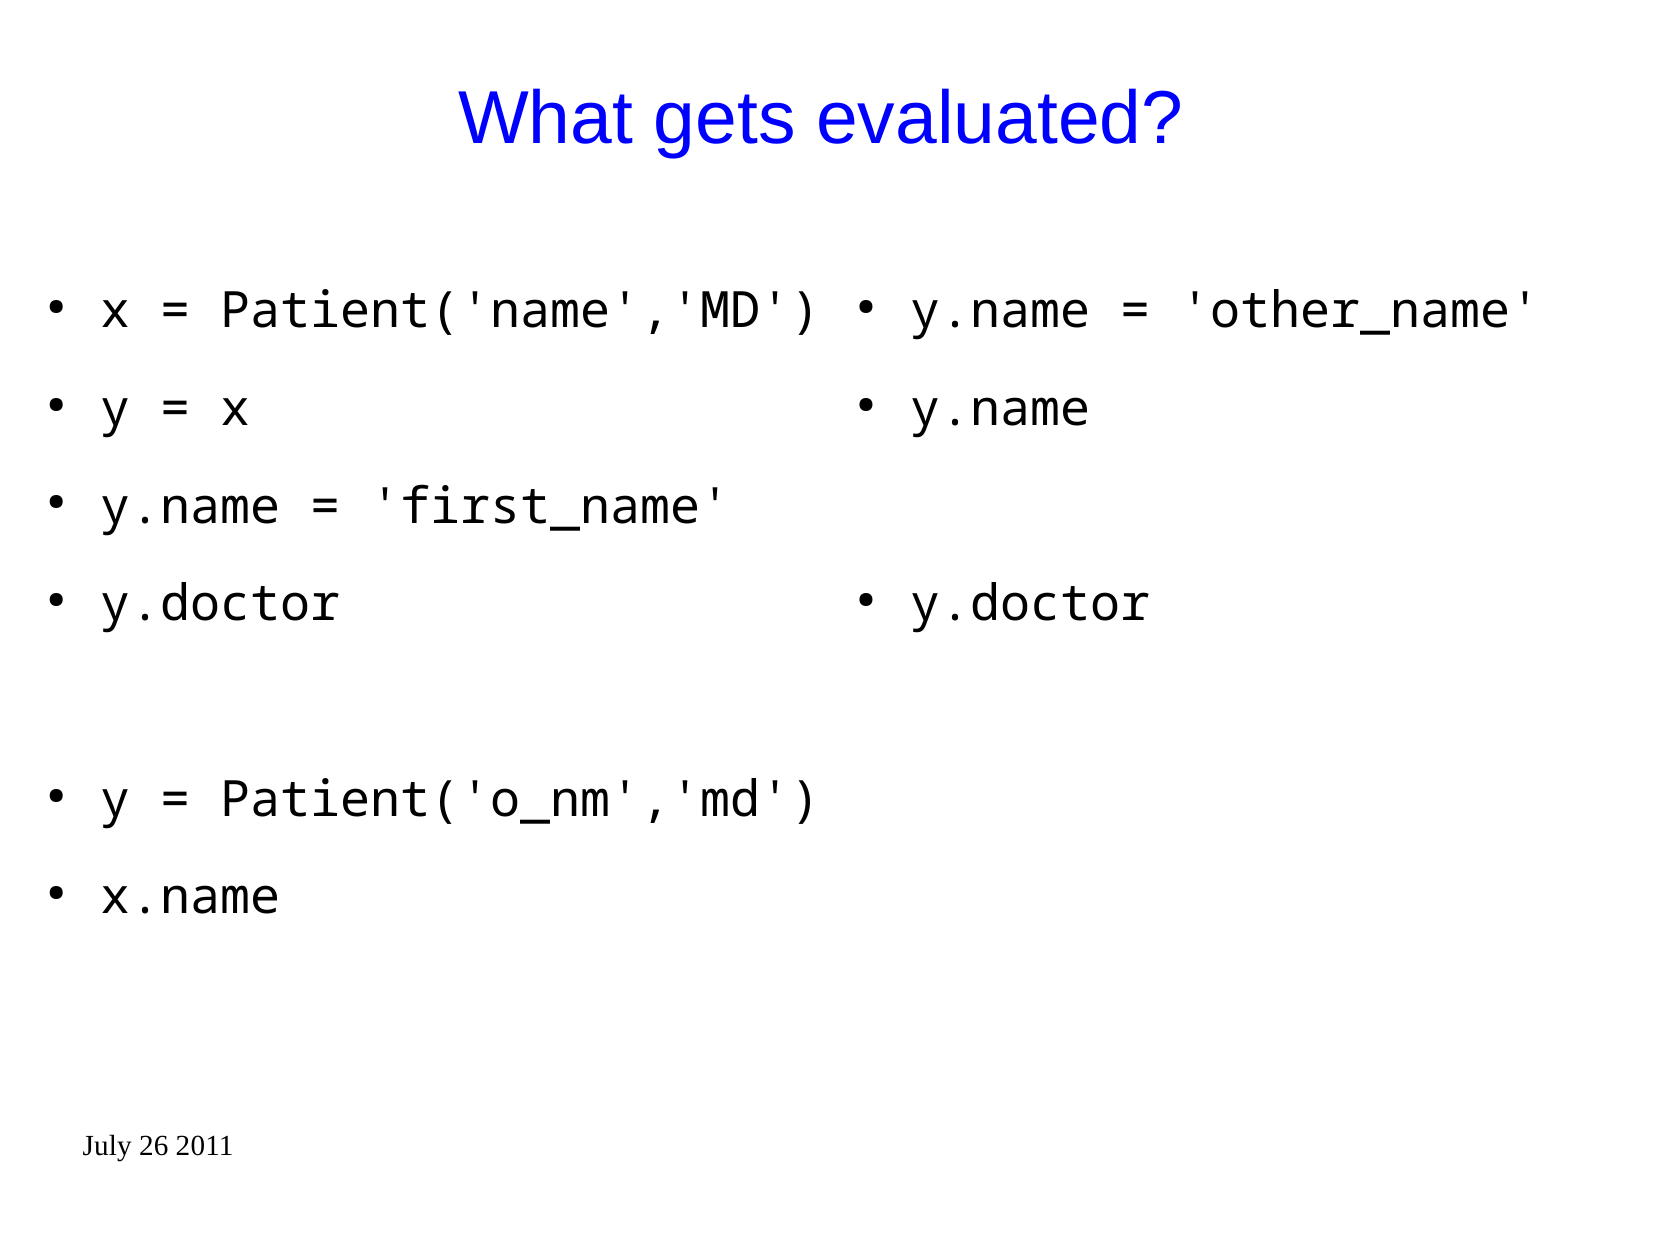

# What gets evaluated?
x = Patient('name','MD')
y = x
y.name = 'first_name'
y.doctor
y = Patient('o_nm','md')
x.name
y.name = 'other_name'
y.name
y.doctor
July 26 2011